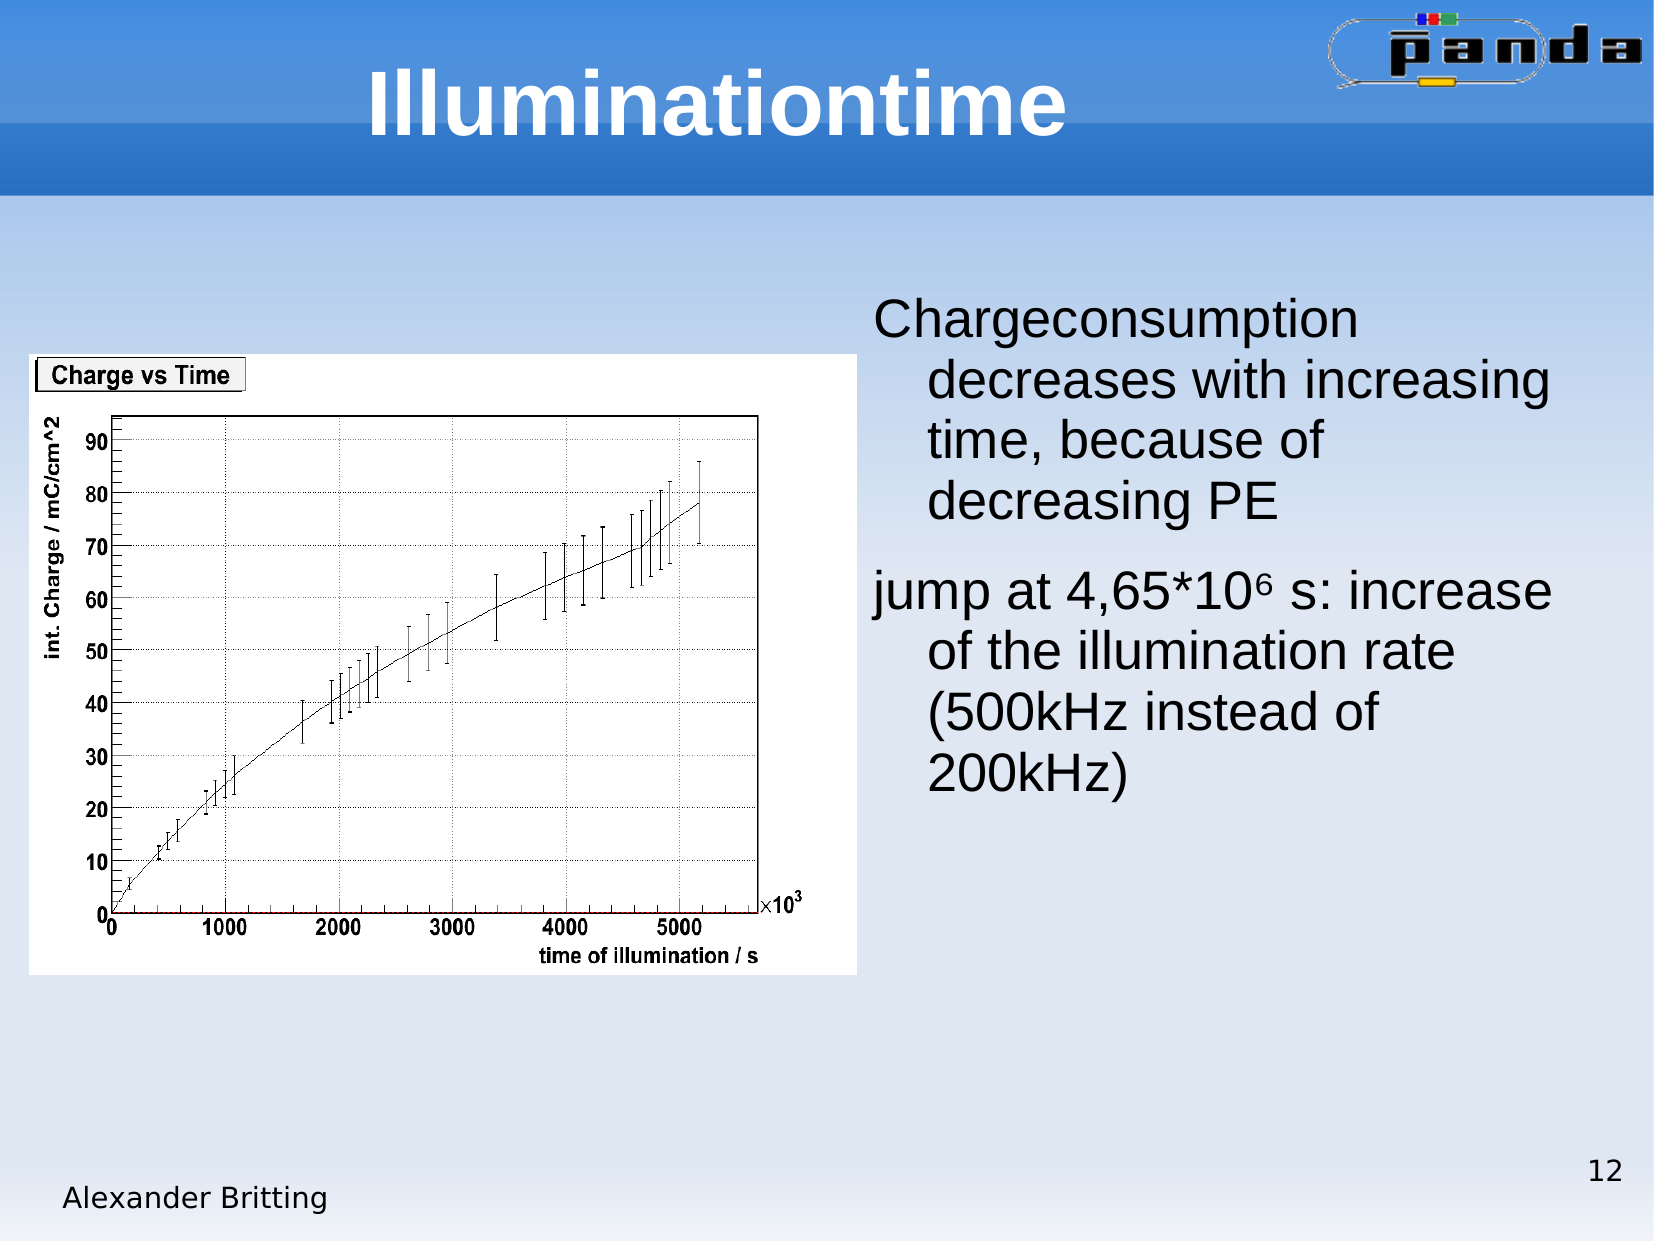

# Illuminationtime
Chargeconsumption decreases with increasing time, because of decreasing PE
jump at 4,65*10⁶ s: increase of the illumination rate (500kHz instead of 200kHz)
12
Alexander Britting